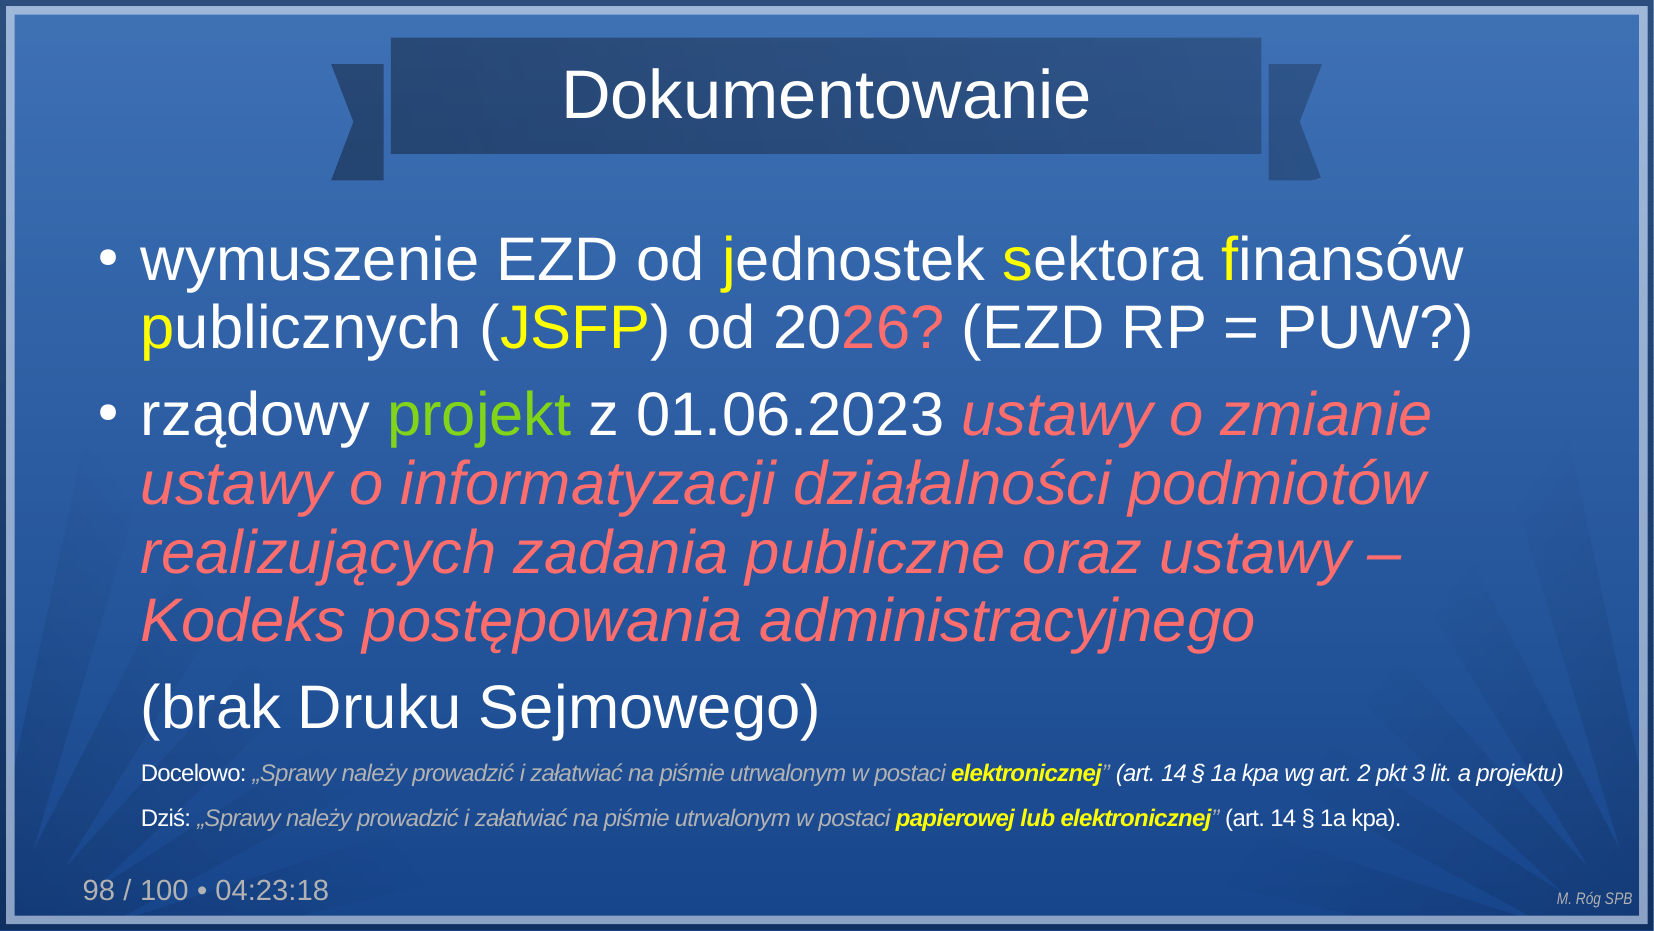

# Dokumentowanie
wymuszenie EZD od jednostek sektora finansów publicznych (JSFP) od 2026? (EZD RP = PUW?)
rządowy projekt z 01.06.2023 ustawy o zmianie ustawy o informatyzacji działalności podmiotów realizujących zadania publiczne oraz ustawy – Kodeks postępowania administracyjnego
(brak Druku Sejmowego)
Docelowo: „Sprawy należy prowadzić i załatwiać na piśmie utrwalonym w postaci elektronicznej” (art. 14 § 1a kpa wg art. 2 pkt 3 lit. a projektu)
Dziś: „Sprawy należy prowadzić i załatwiać na piśmie utrwalonym w postaci papierowej lub elektronicznej” (art. 14 § 1a kpa).